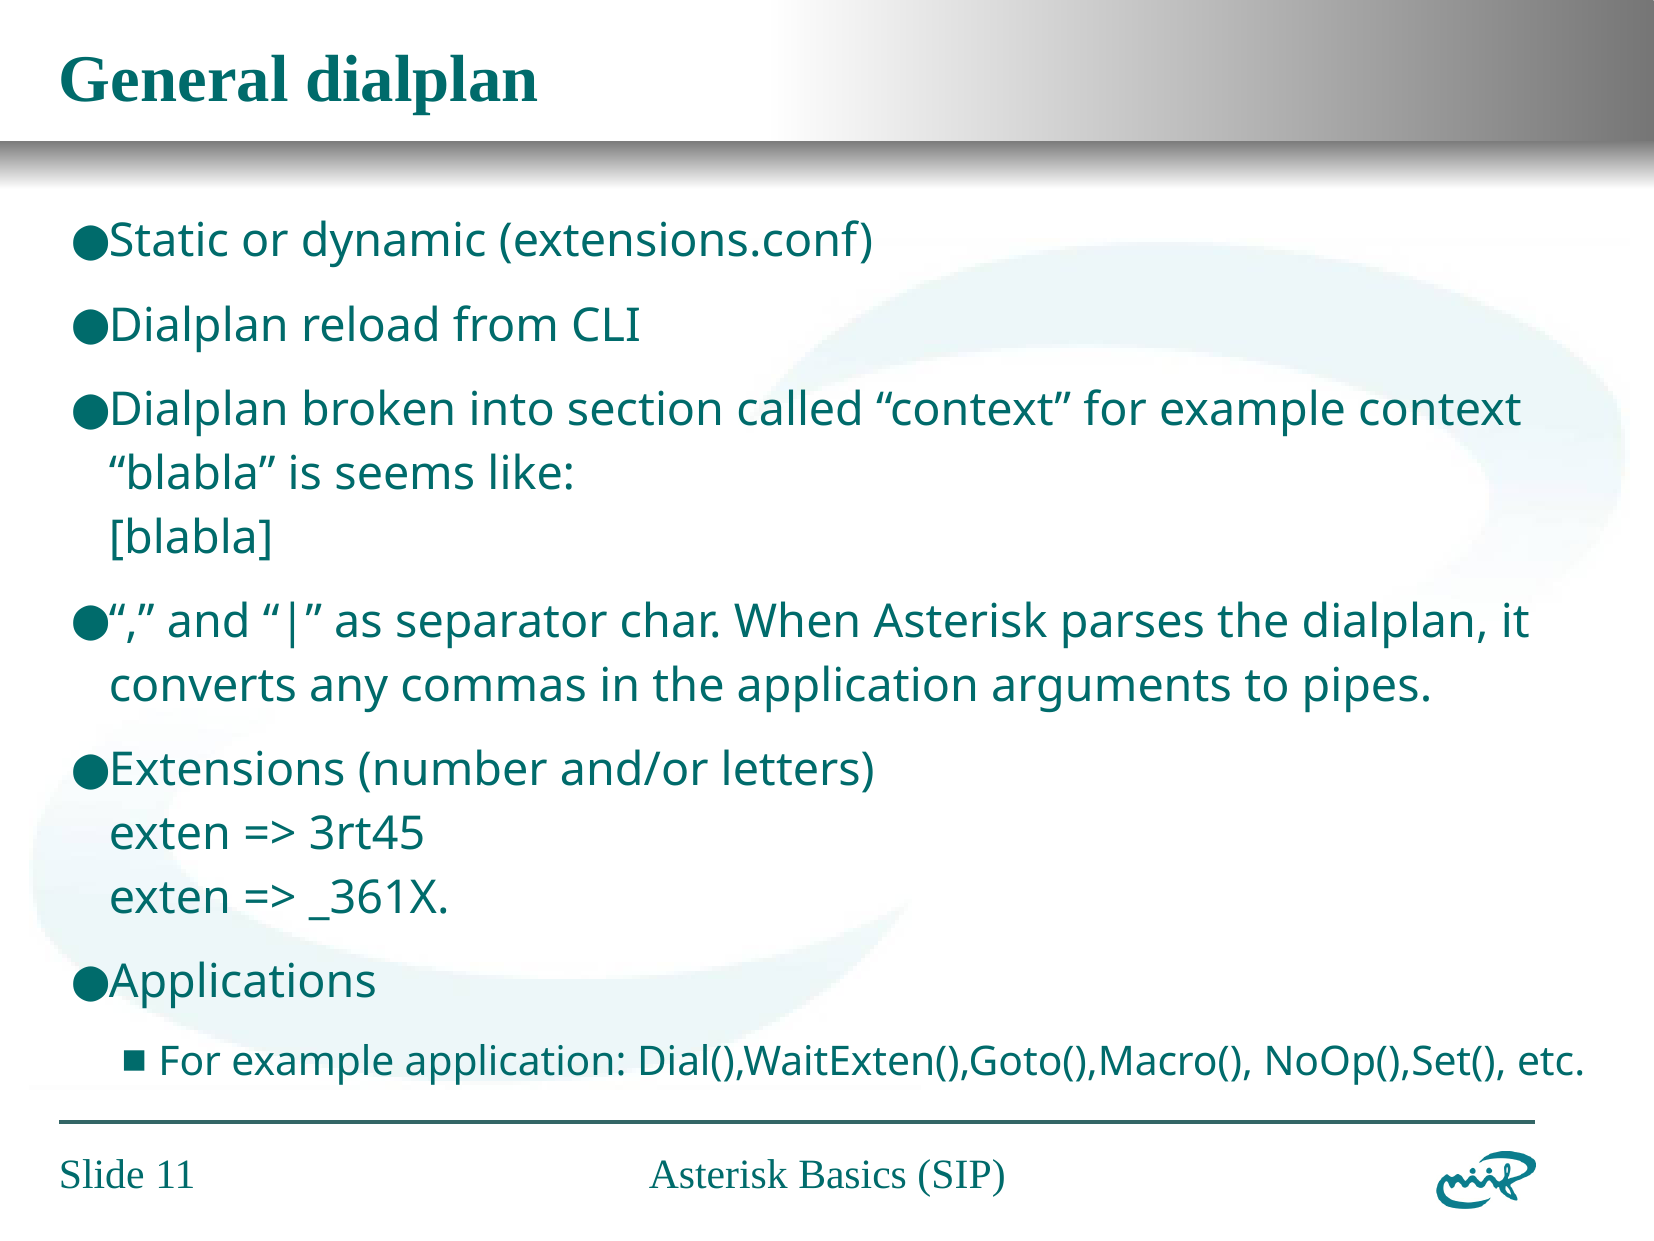

# General dialplan
Static or dynamic (extensions.conf)
Dialplan reload from CLI
Dialplan broken into section called “context” for example context “blabla” is seems like:
[blabla]
“,” and “|” as separator char. When Asterisk parses the dialplan, it converts any commas in the application arguments to pipes.
Extensions (number and/or letters)
exten => 3rt45
exten => _361X.
Applications
For example application: Dial(),WaitExten(),Goto(),Macro(), NoOp(),Set(), etc.
11
Asterisk Basics (SIP)